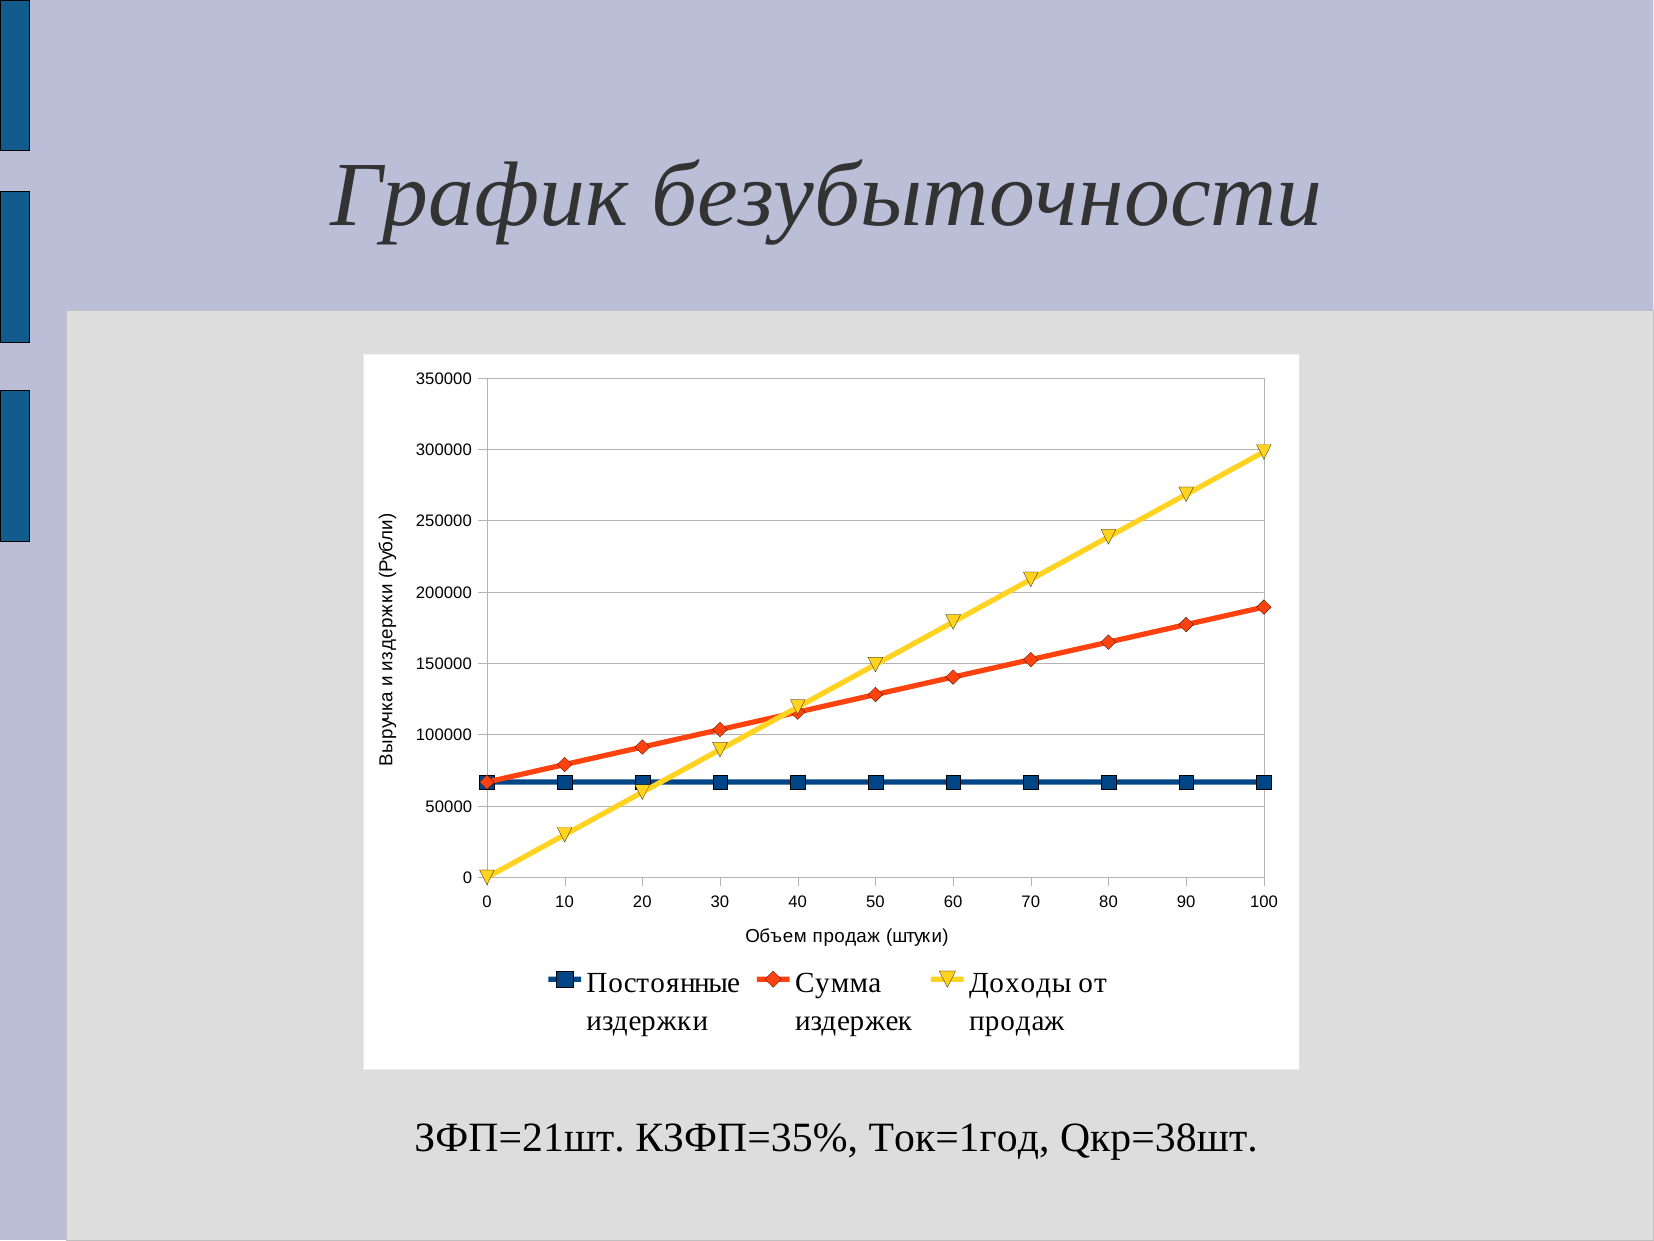

# График безубыточности
ЗФП=21шт. КЗФП=35%, Ток=1год, Qкр=38шт.